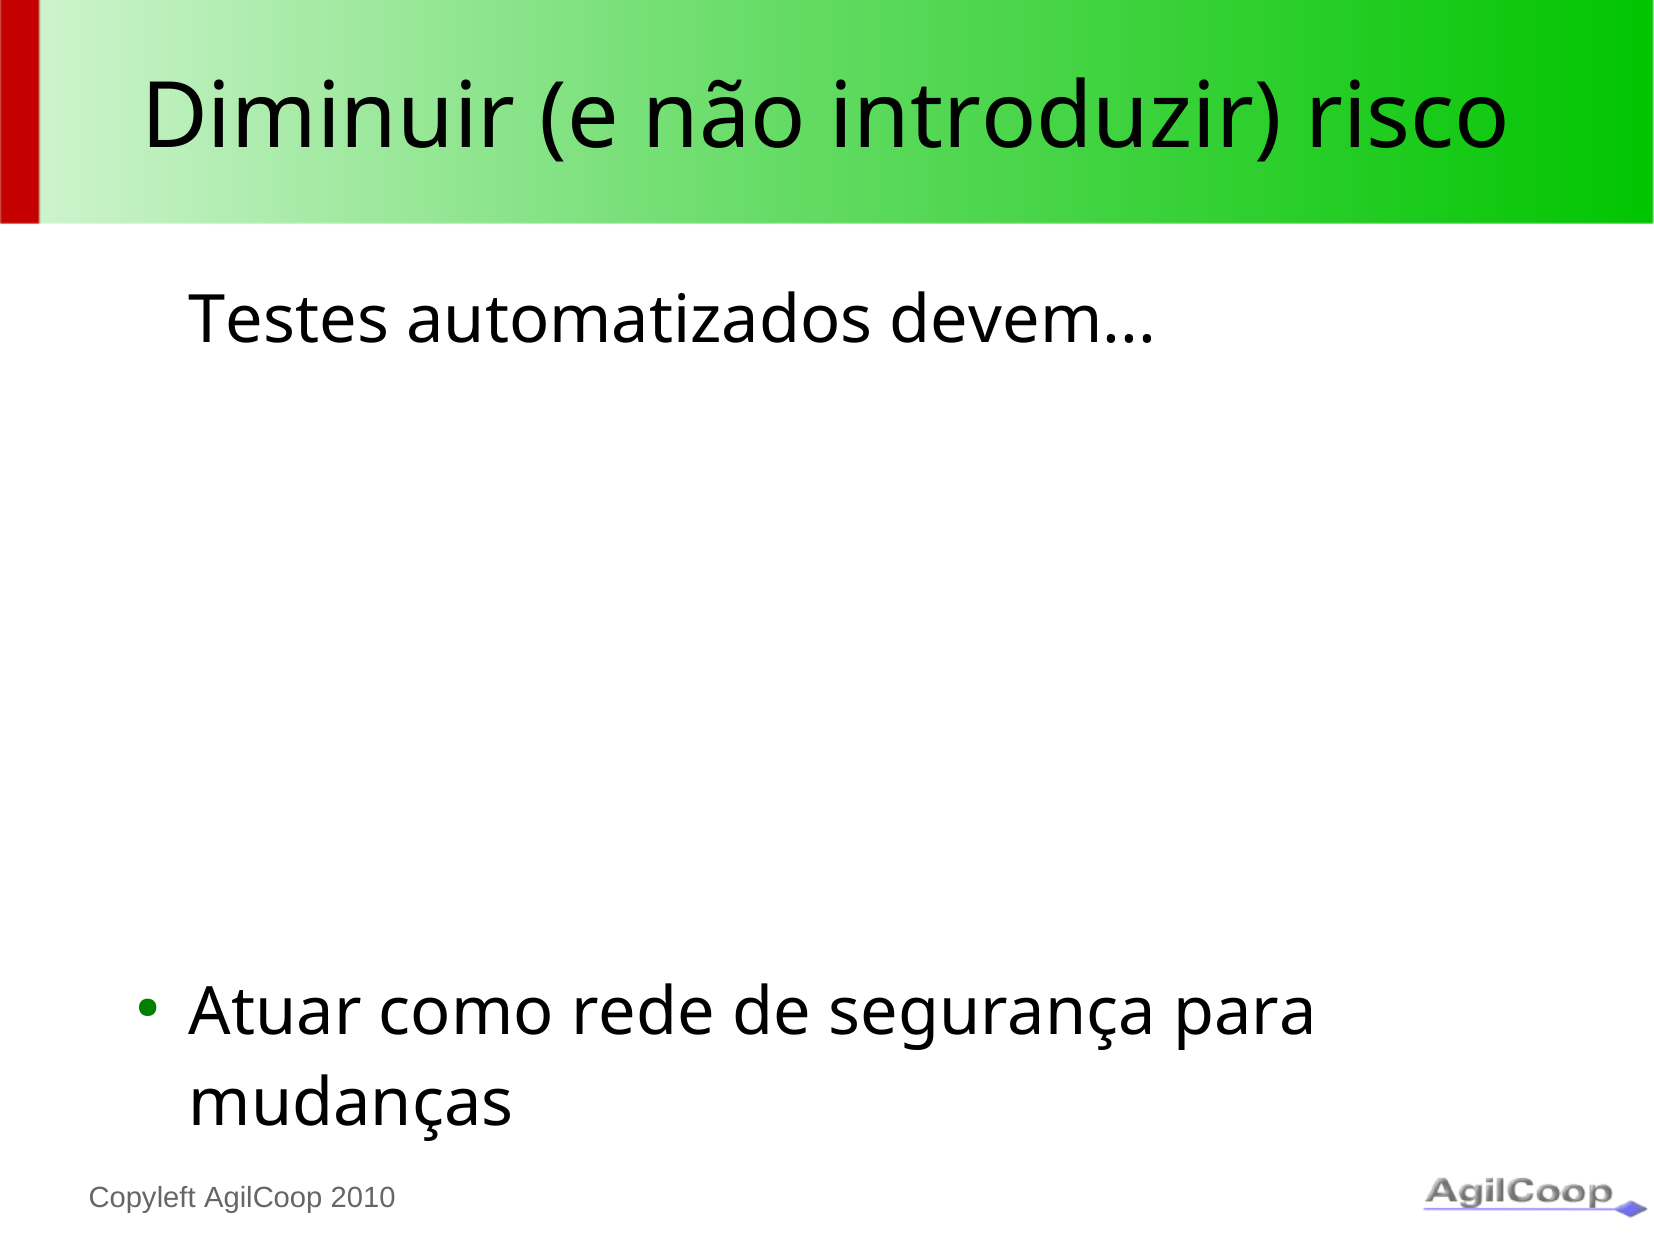

# Diminuir (e não introduzir) risco
Testes automatizados devem...
Atuar como rede de segurança para mudanças
Copyleft AgilCoop 2010